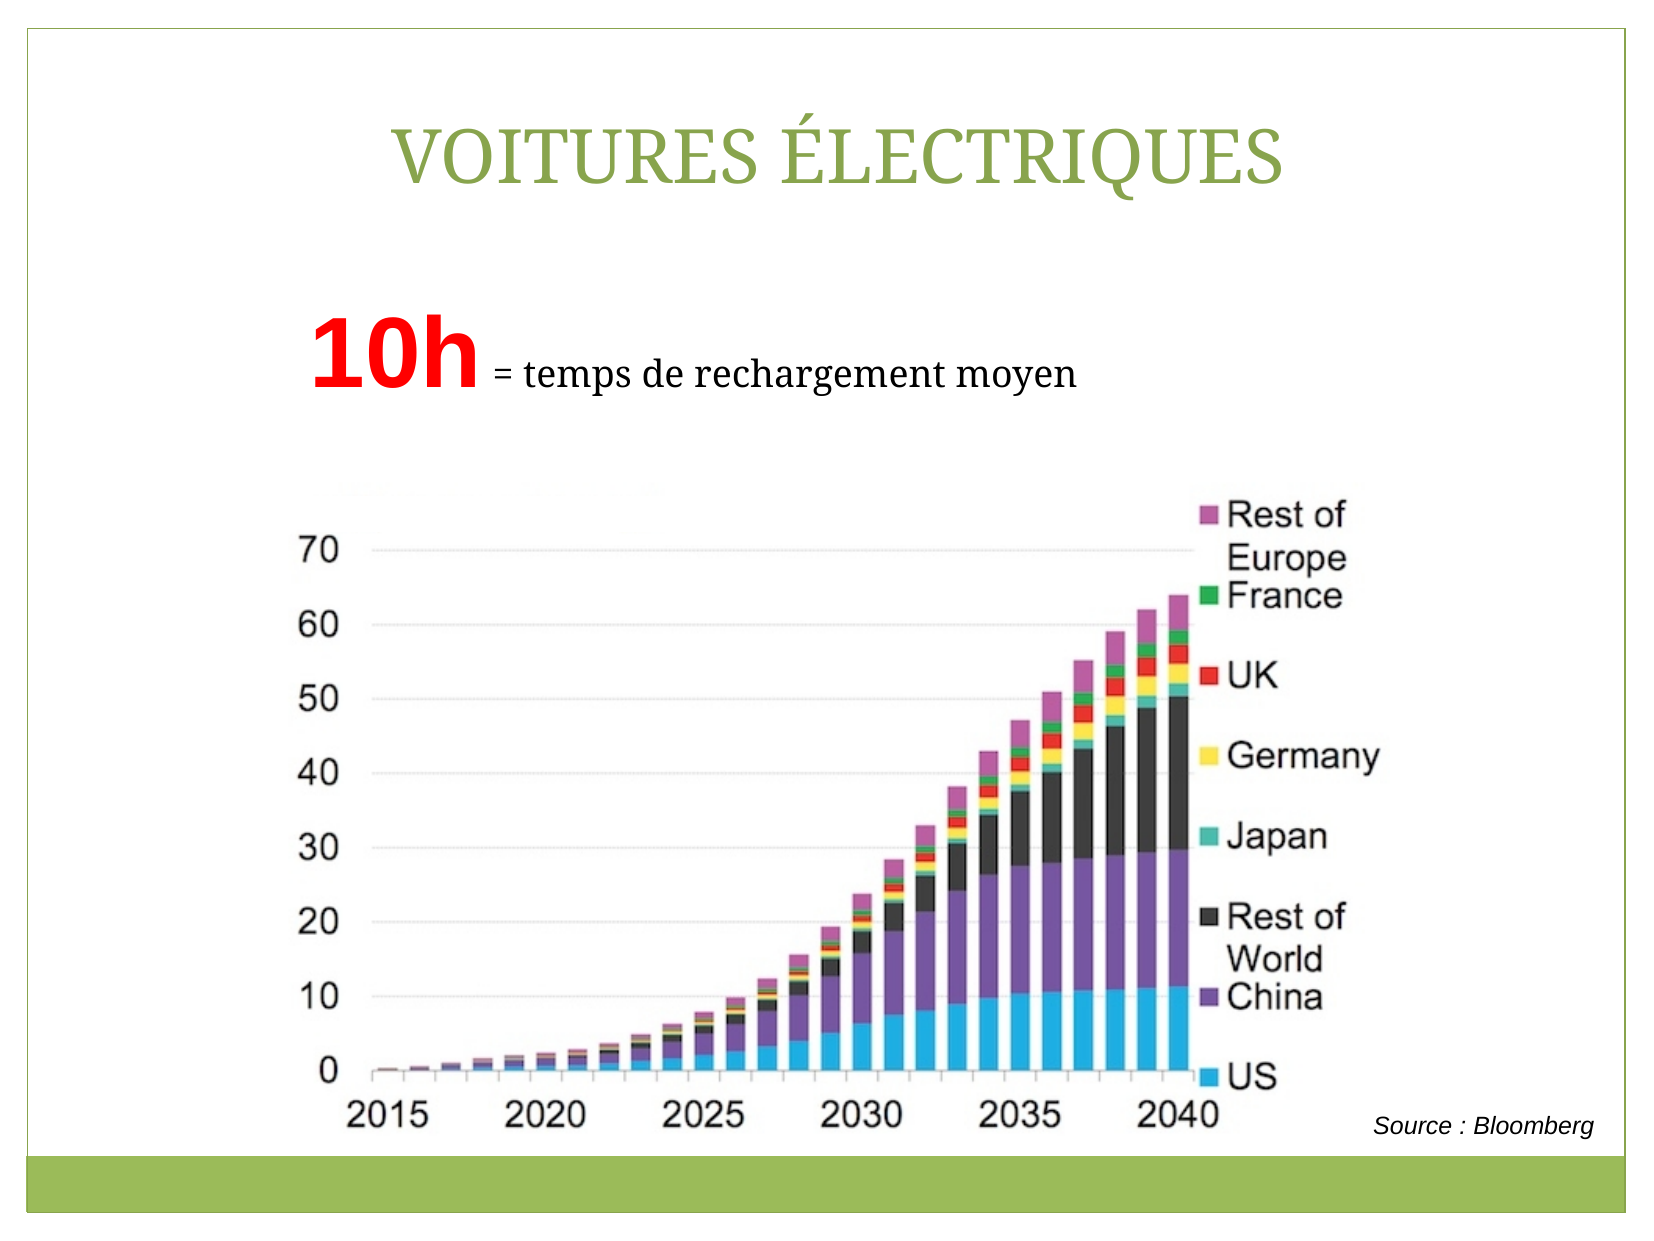

Voitures électriques
10h = temps de rechargement moyen
Source : Bloomberg